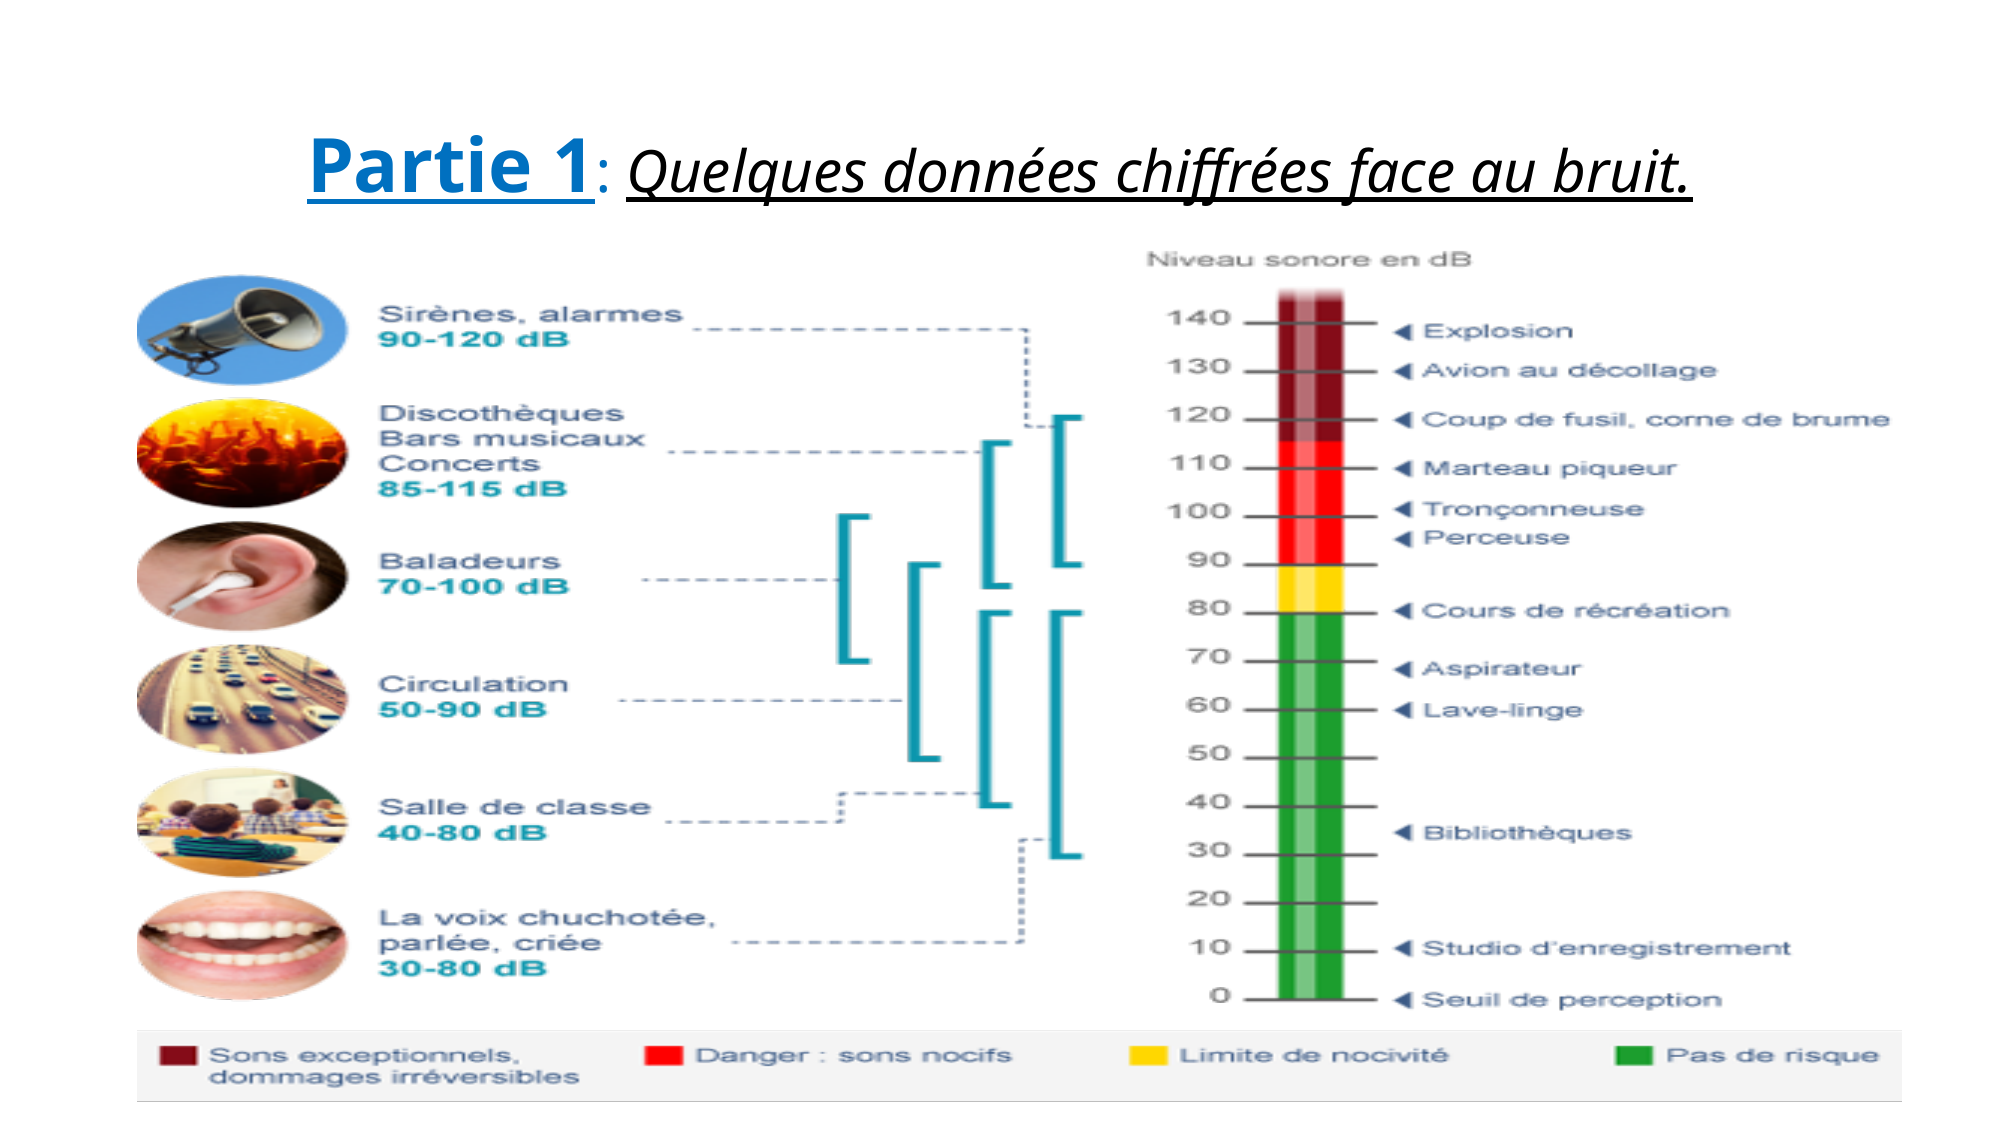

# Partie 1: Quelques données chiffrées face au bruit.